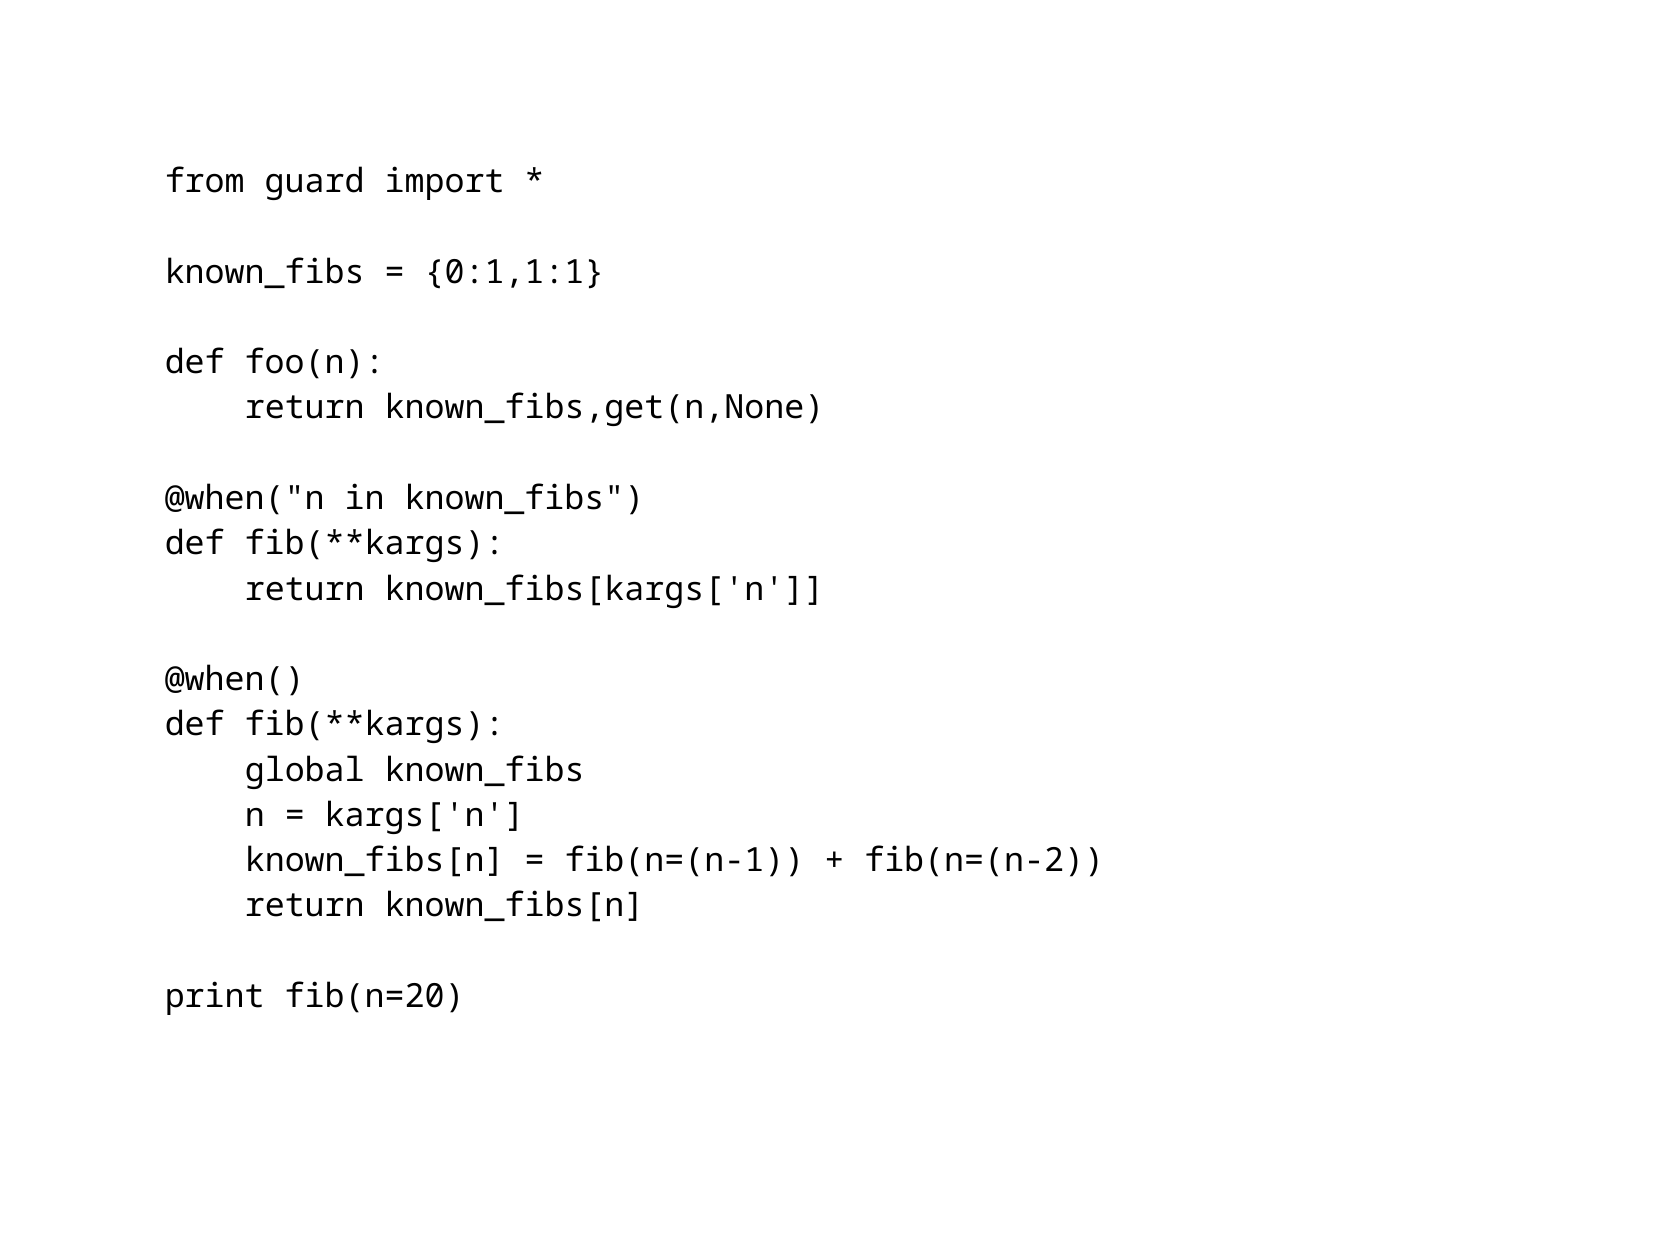

from guard import *
known_fibs = {0:1,1:1}
def foo(n):
 return known_fibs,get(n,None)
@when("n in known_fibs")
def fib(**kargs):
 return known_fibs[kargs['n']]
@when()
def fib(**kargs):
 global known_fibs
 n = kargs['n']
 known_fibs[n] = fib(n=(n-1)) + fib(n=(n-2))
 return known_fibs[n]
print fib(n=20)